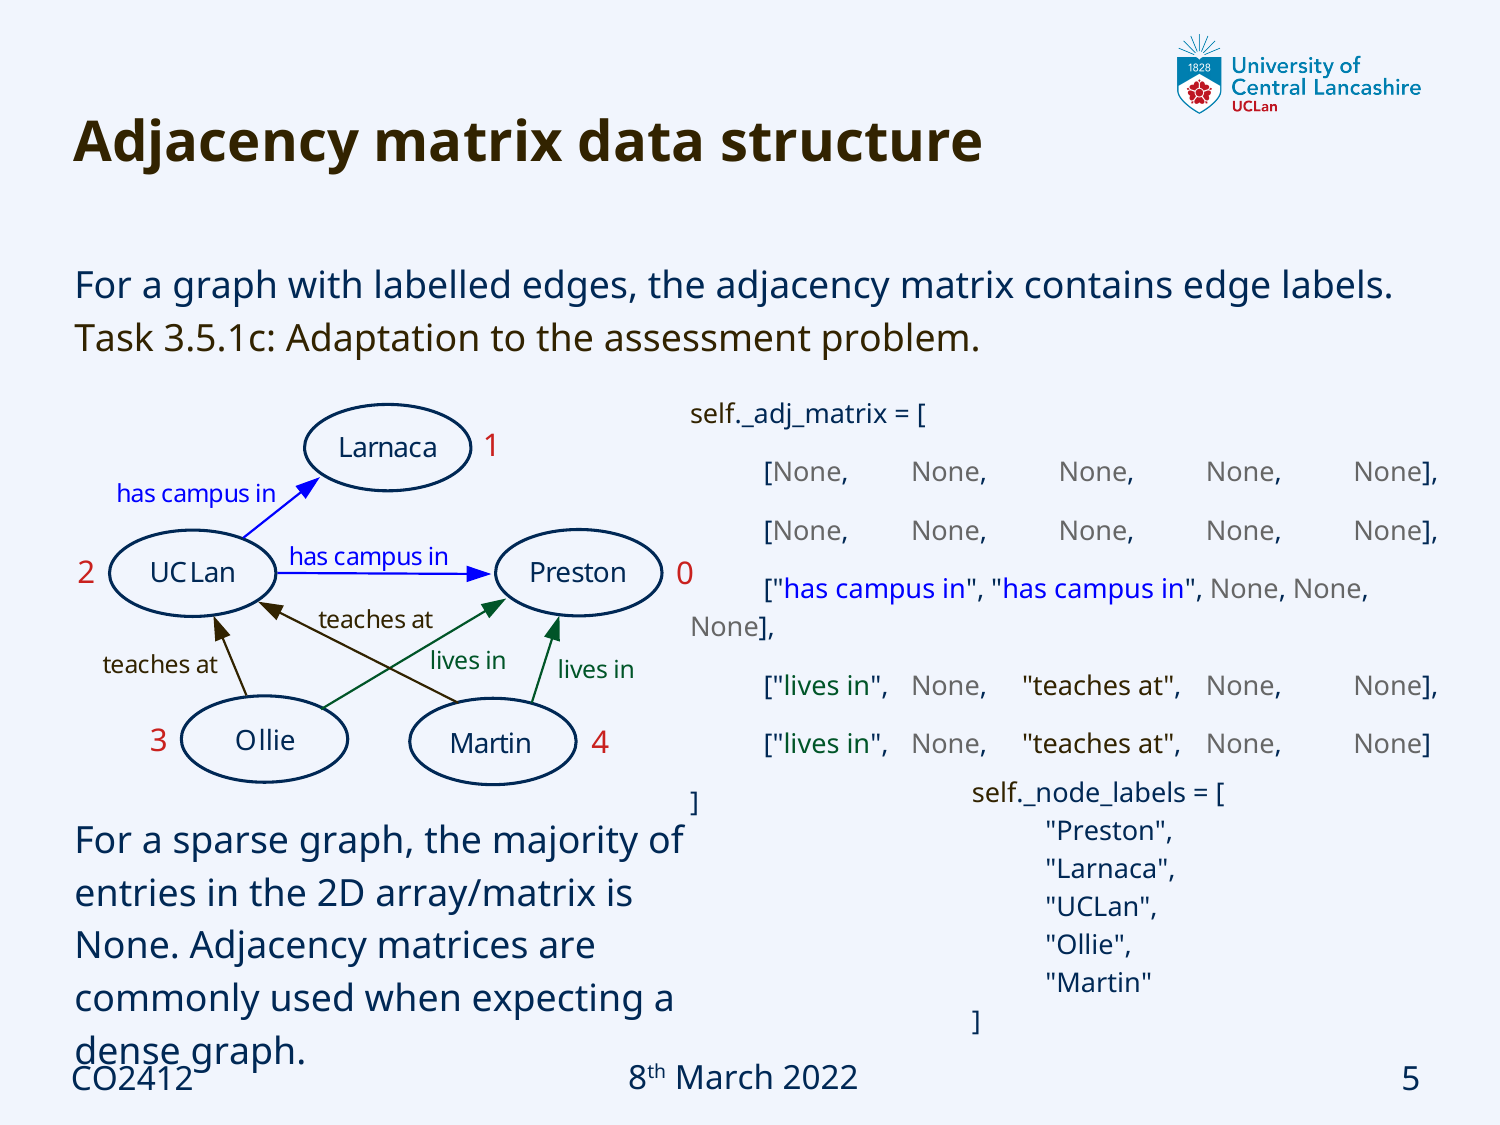

# Adjacency matrix data structure
For a graph with labelled edges, the adjacency matrix contains edge labels.
Task 3.5.1c: Adaptation to the assessment problem.
self._adj_matrix = [
	[None,	None,	None,	None,	None],
	[None,	None,	None,	None,	None],
	["has campus in", "has campus in", None, None,	None],
	["lives in",	None, "teaches at",	None,	None],
	["lives in",	None, "teaches at",	None,	None]
]
1
2
0
3
4
self._node_labels = [
	"Preston",
	"Larnaca",
	"UCLan",
	"Ollie",
	"Martin"
]
For a sparse graph, the majority of entries in the 2D array/matrix is None. Adjacency matrices are commonly used when expecting a dense graph.